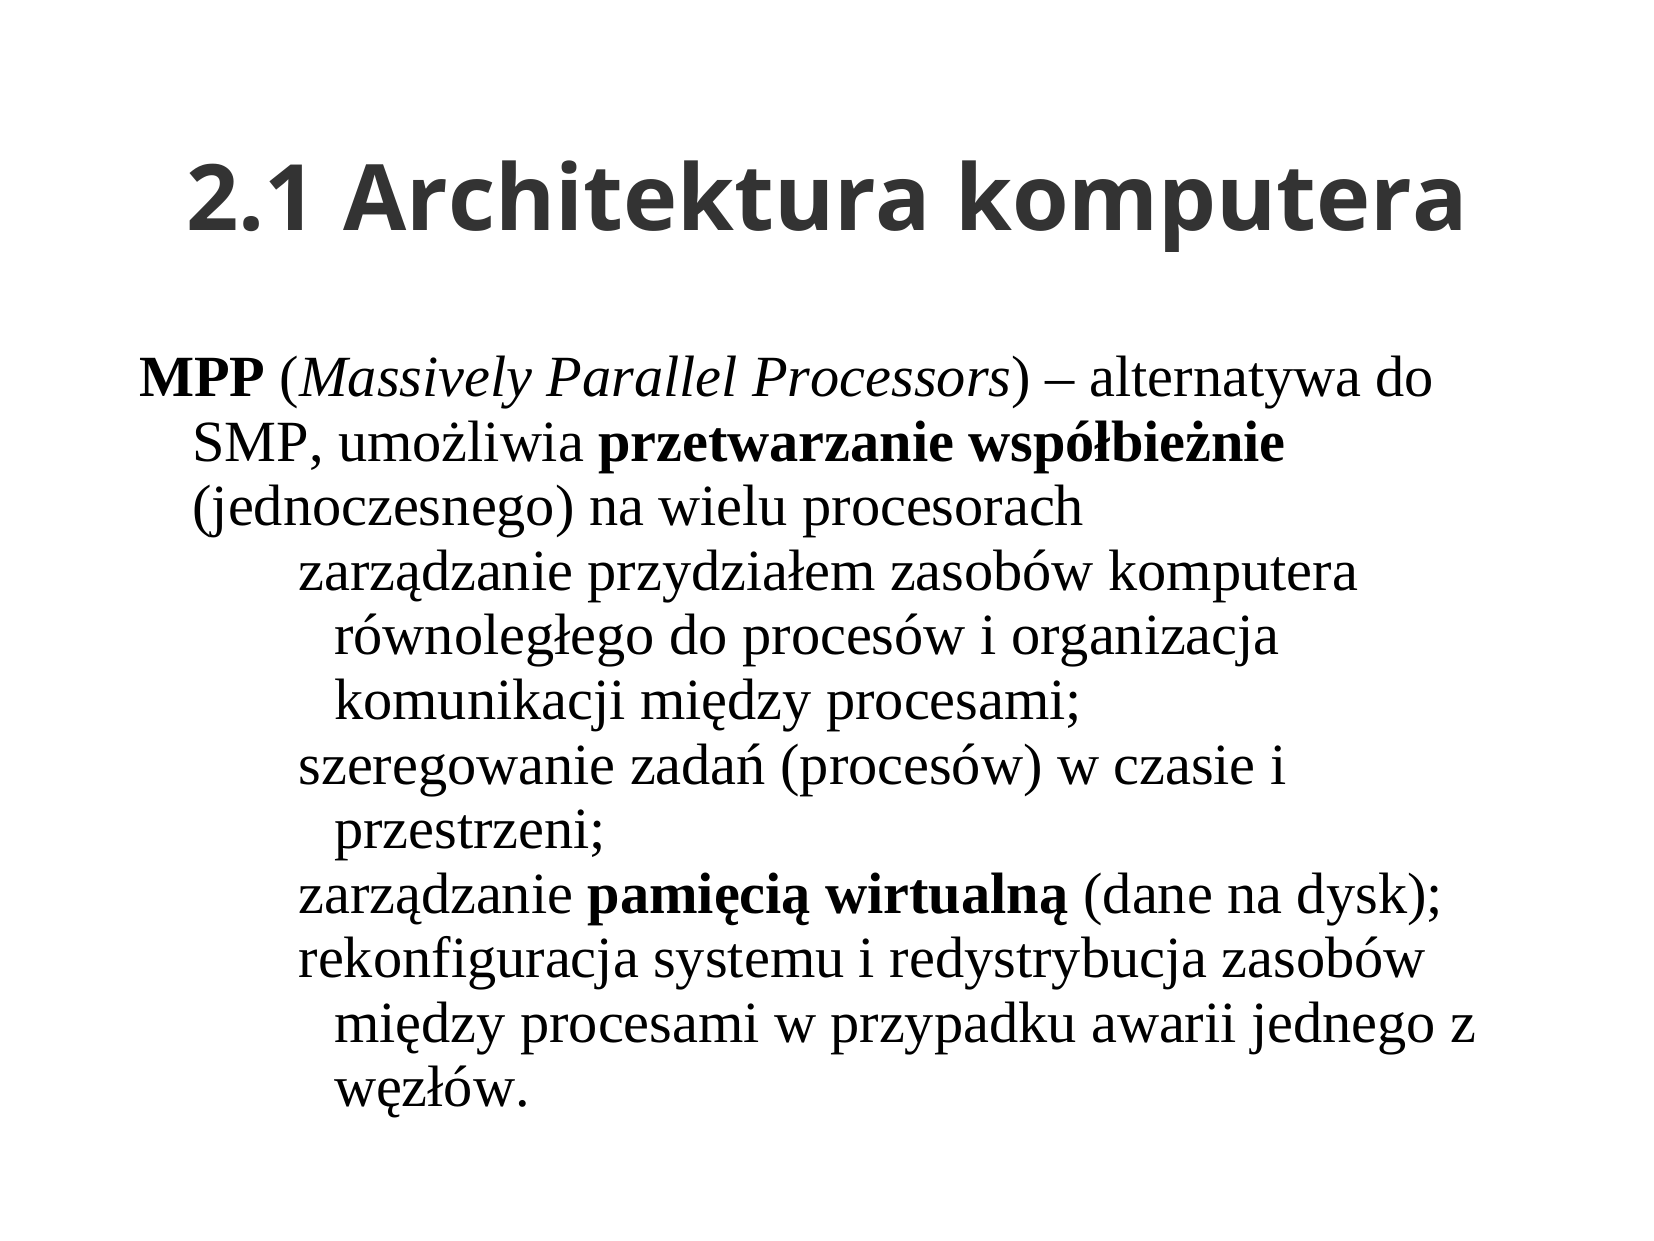

# 2.1 Architektura komputera
MPP (Massively Parallel Processors) – alternatywa do SMP, umożliwia przetwarzanie współbieżnie (jednoczesnego) na wielu procesorach
zarządzanie przydziałem zasobów komputera równoległego do procesów i organizacja komunikacji między procesami;
szeregowanie zadań (procesów) w czasie i przestrzeni;
zarządzanie pamięcią wirtualną (dane na dysk);
rekonfiguracja systemu i redystrybucja zasobów między procesami w przypadku awarii jednego z węzłów.